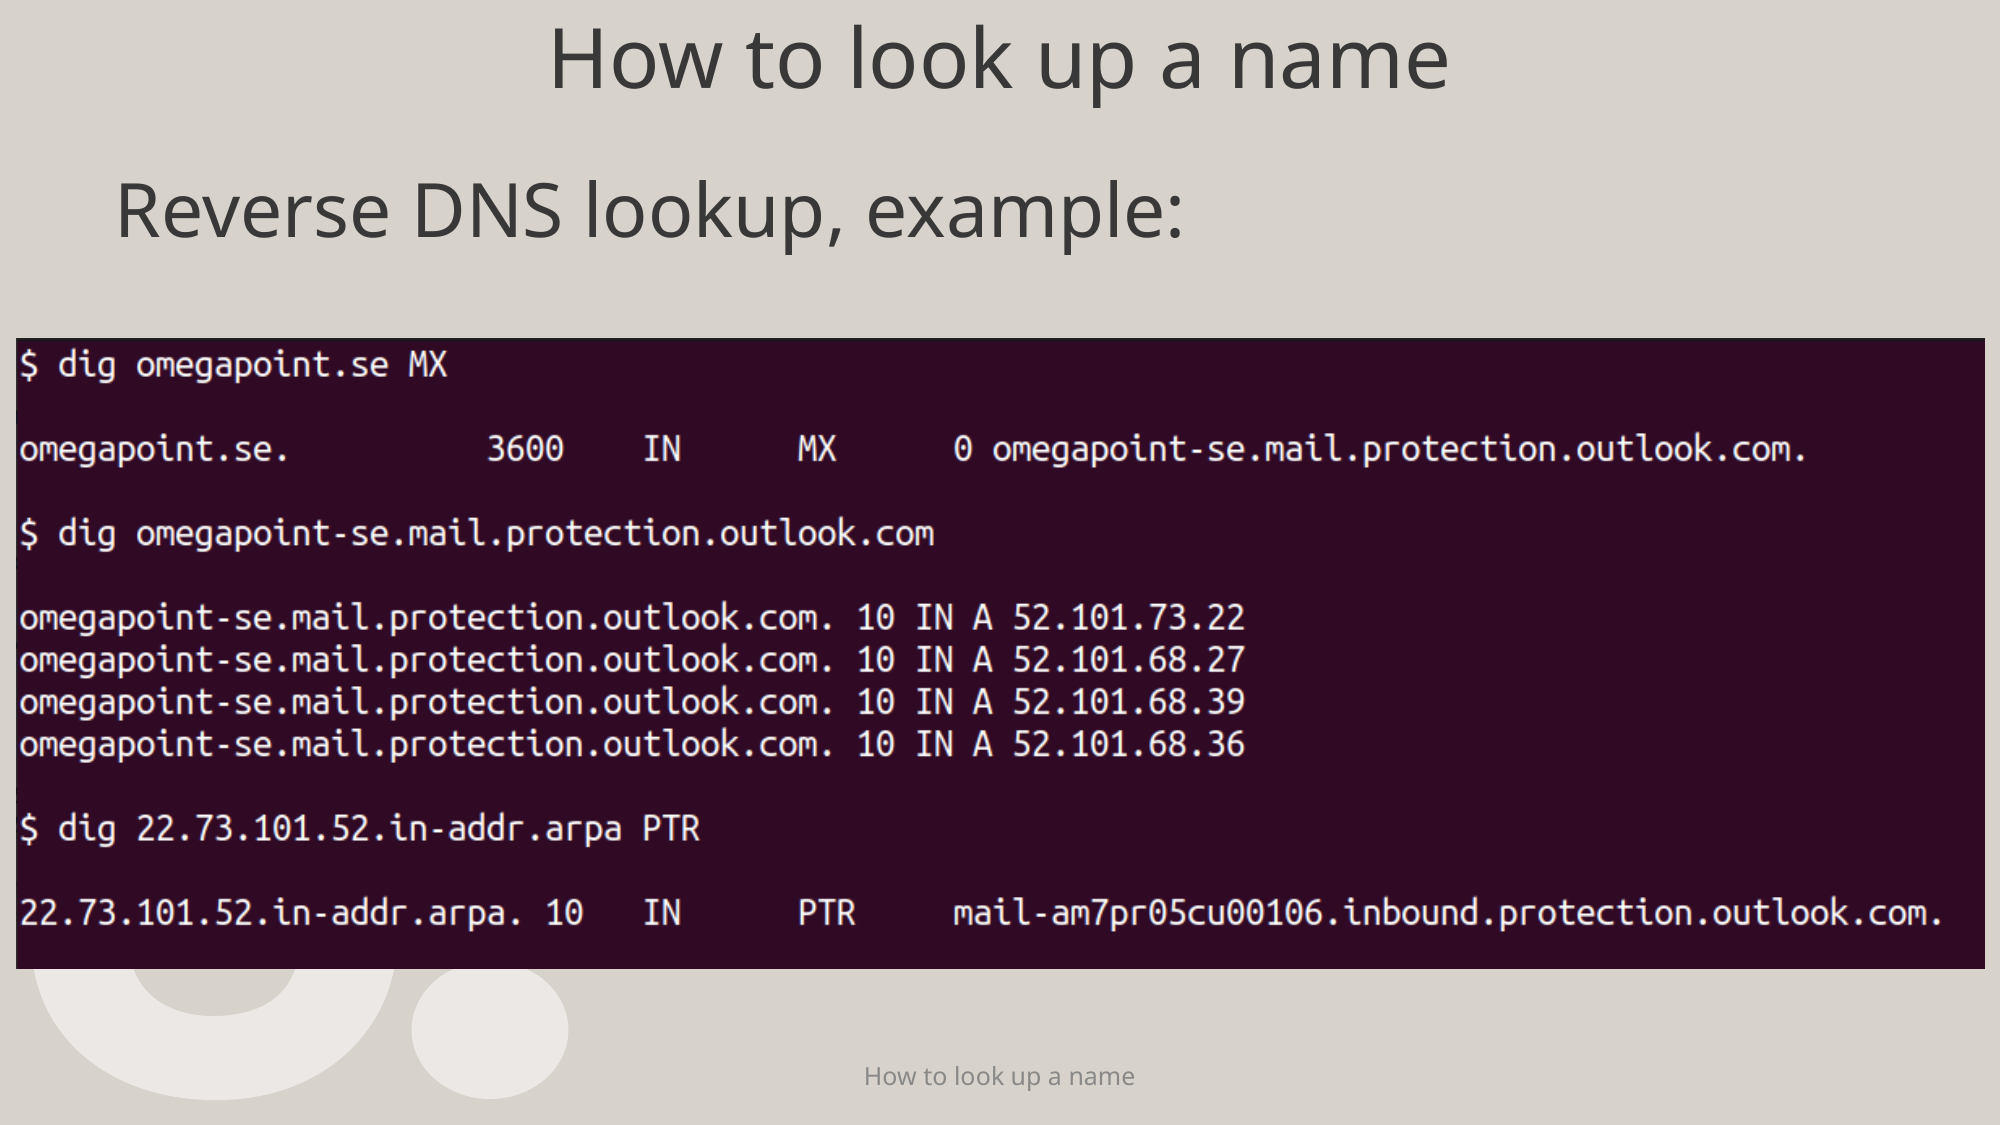

How to look up a name
# Reverse DNS lookup, example:
How to look up a name